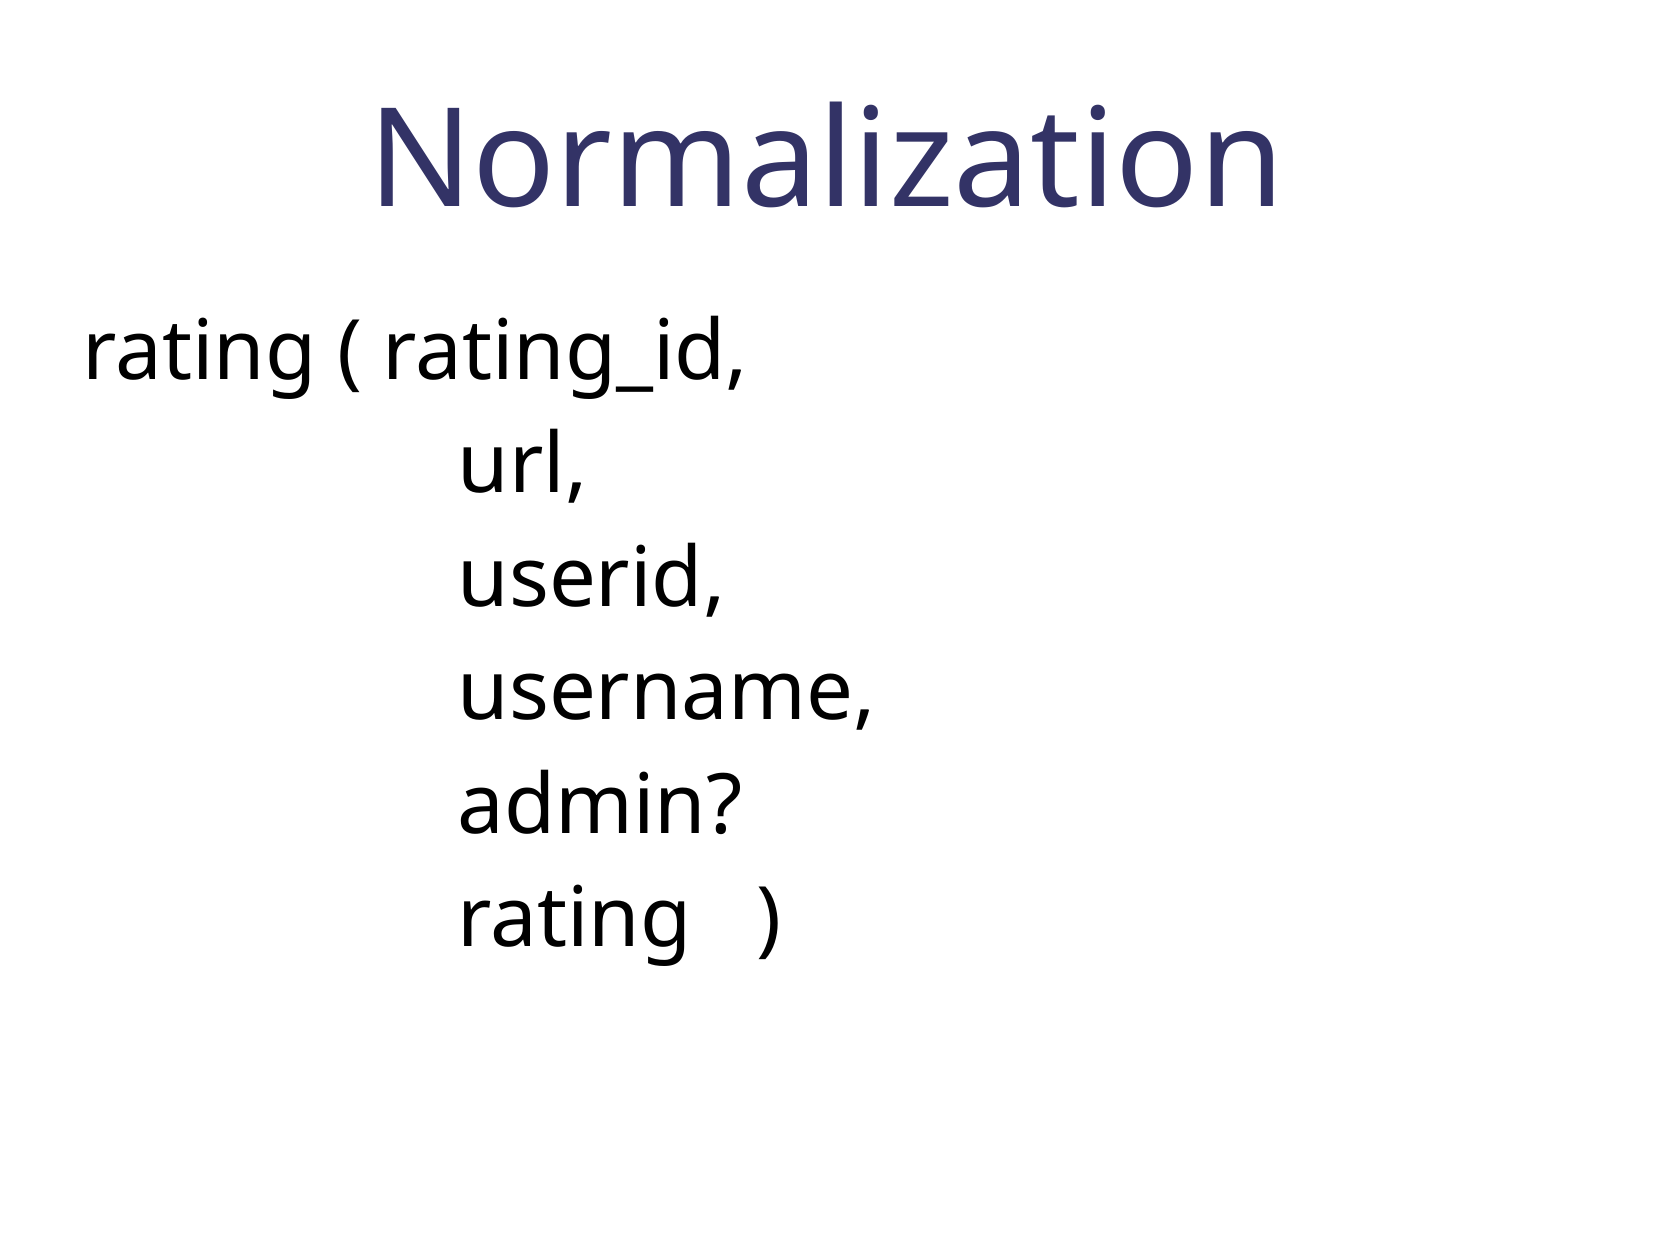

# Normalization
rating (	rating_id,
					url,
 					userid,
					username,
					admin?
 					rating )